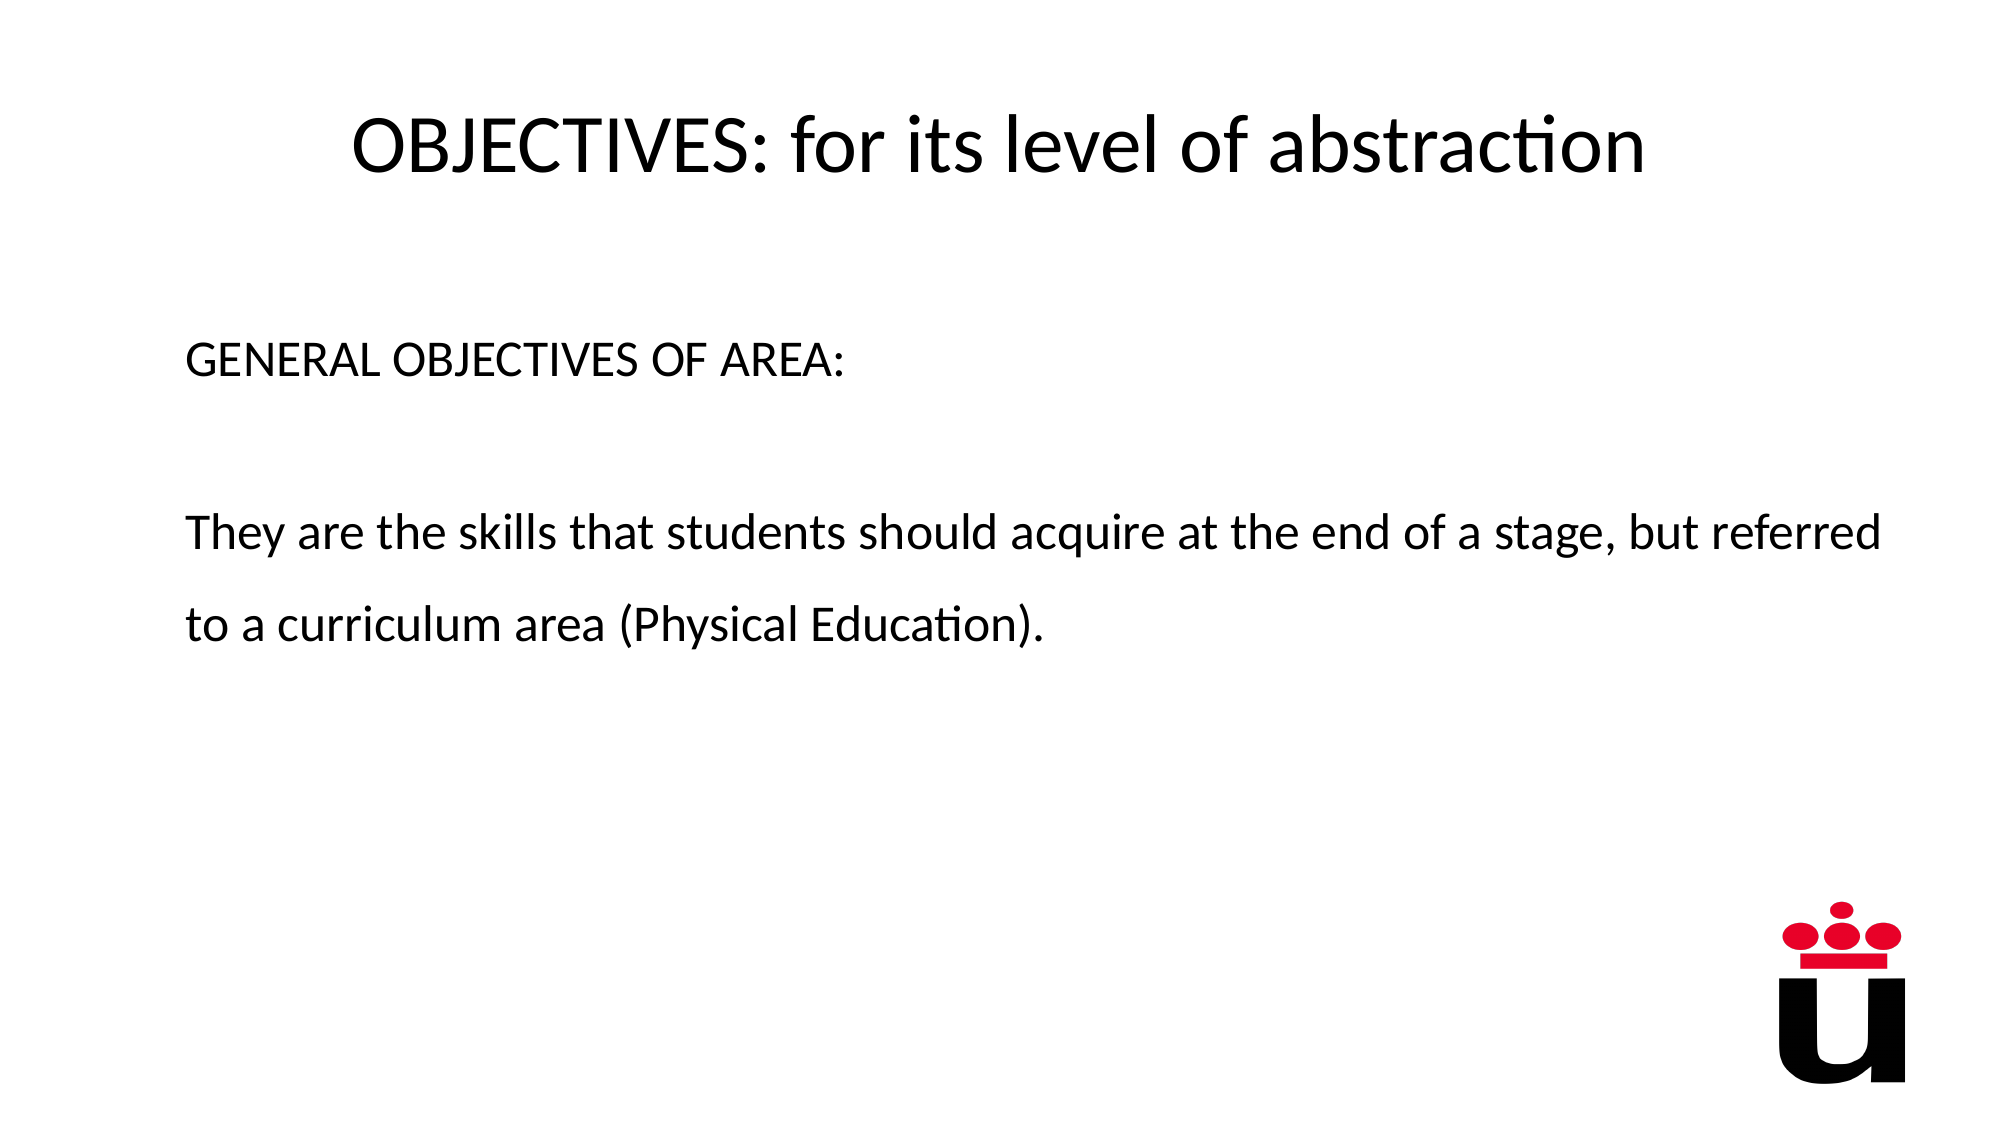

OBJECTIVES: for its level of abstraction
GENERAL OBJECTIVES OF AREA:
They are the skills that students should acquire at the end of a stage, but referred to a curriculum area (Physical Education).